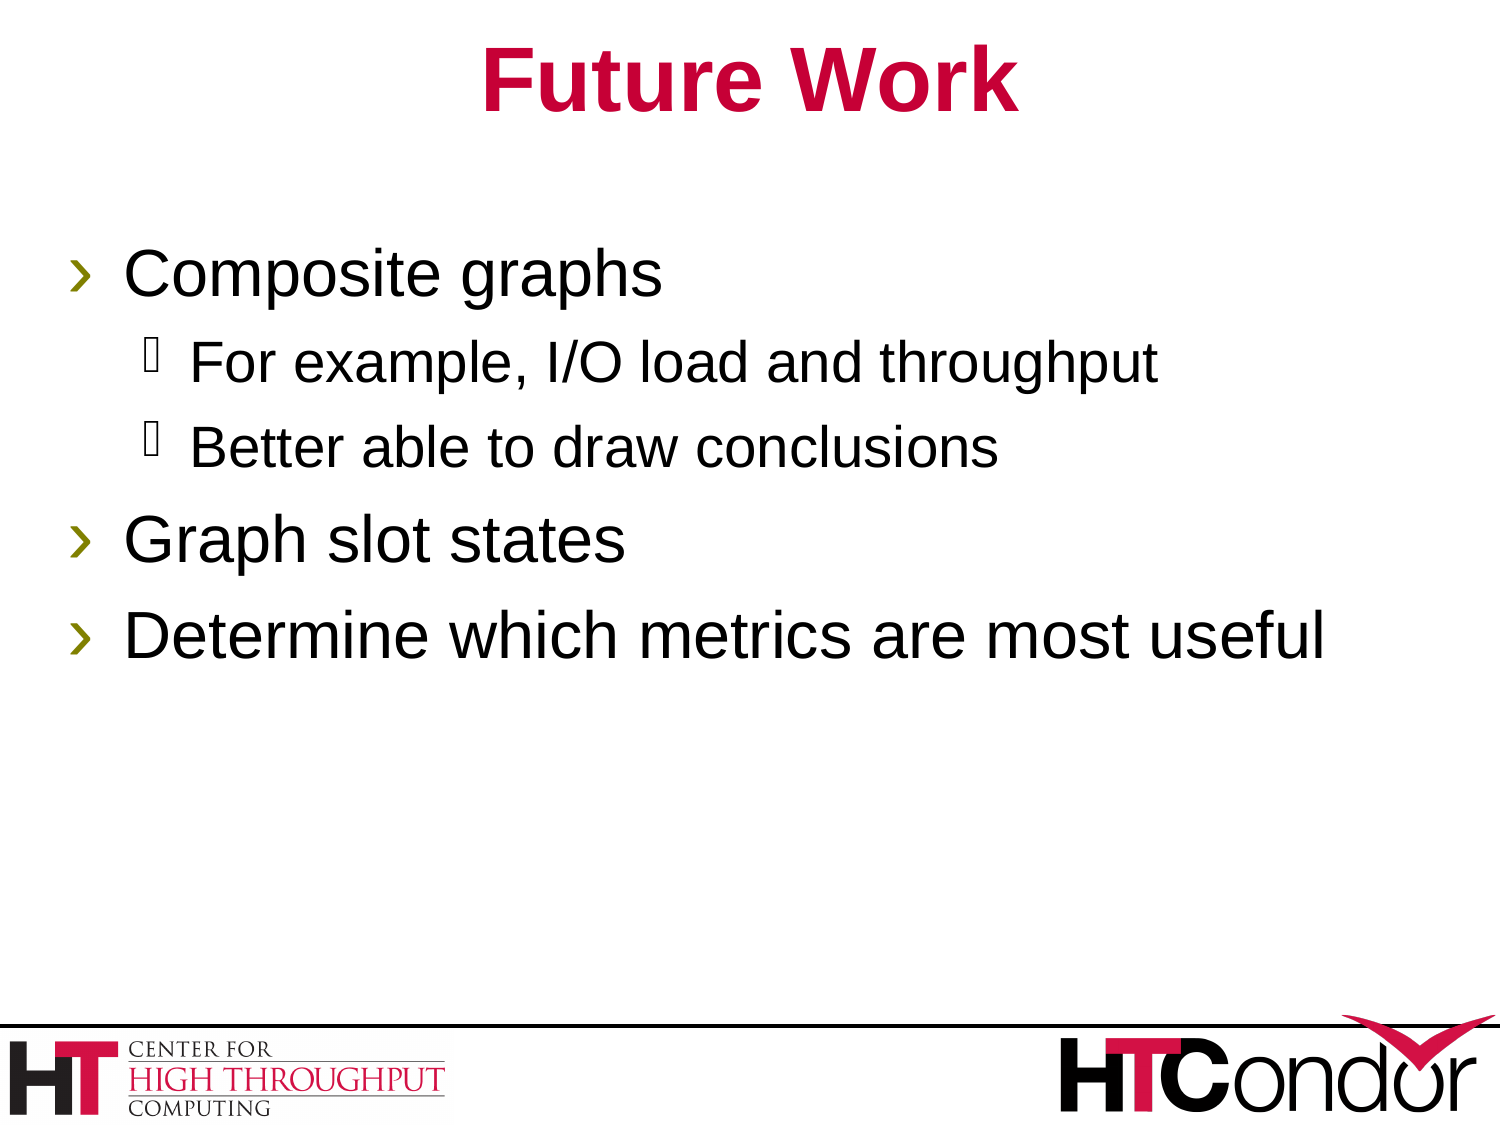

# Future Work
Composite graphs
For example, I/O load and throughput
Better able to draw conclusions
Graph slot states
Determine which metrics are most useful